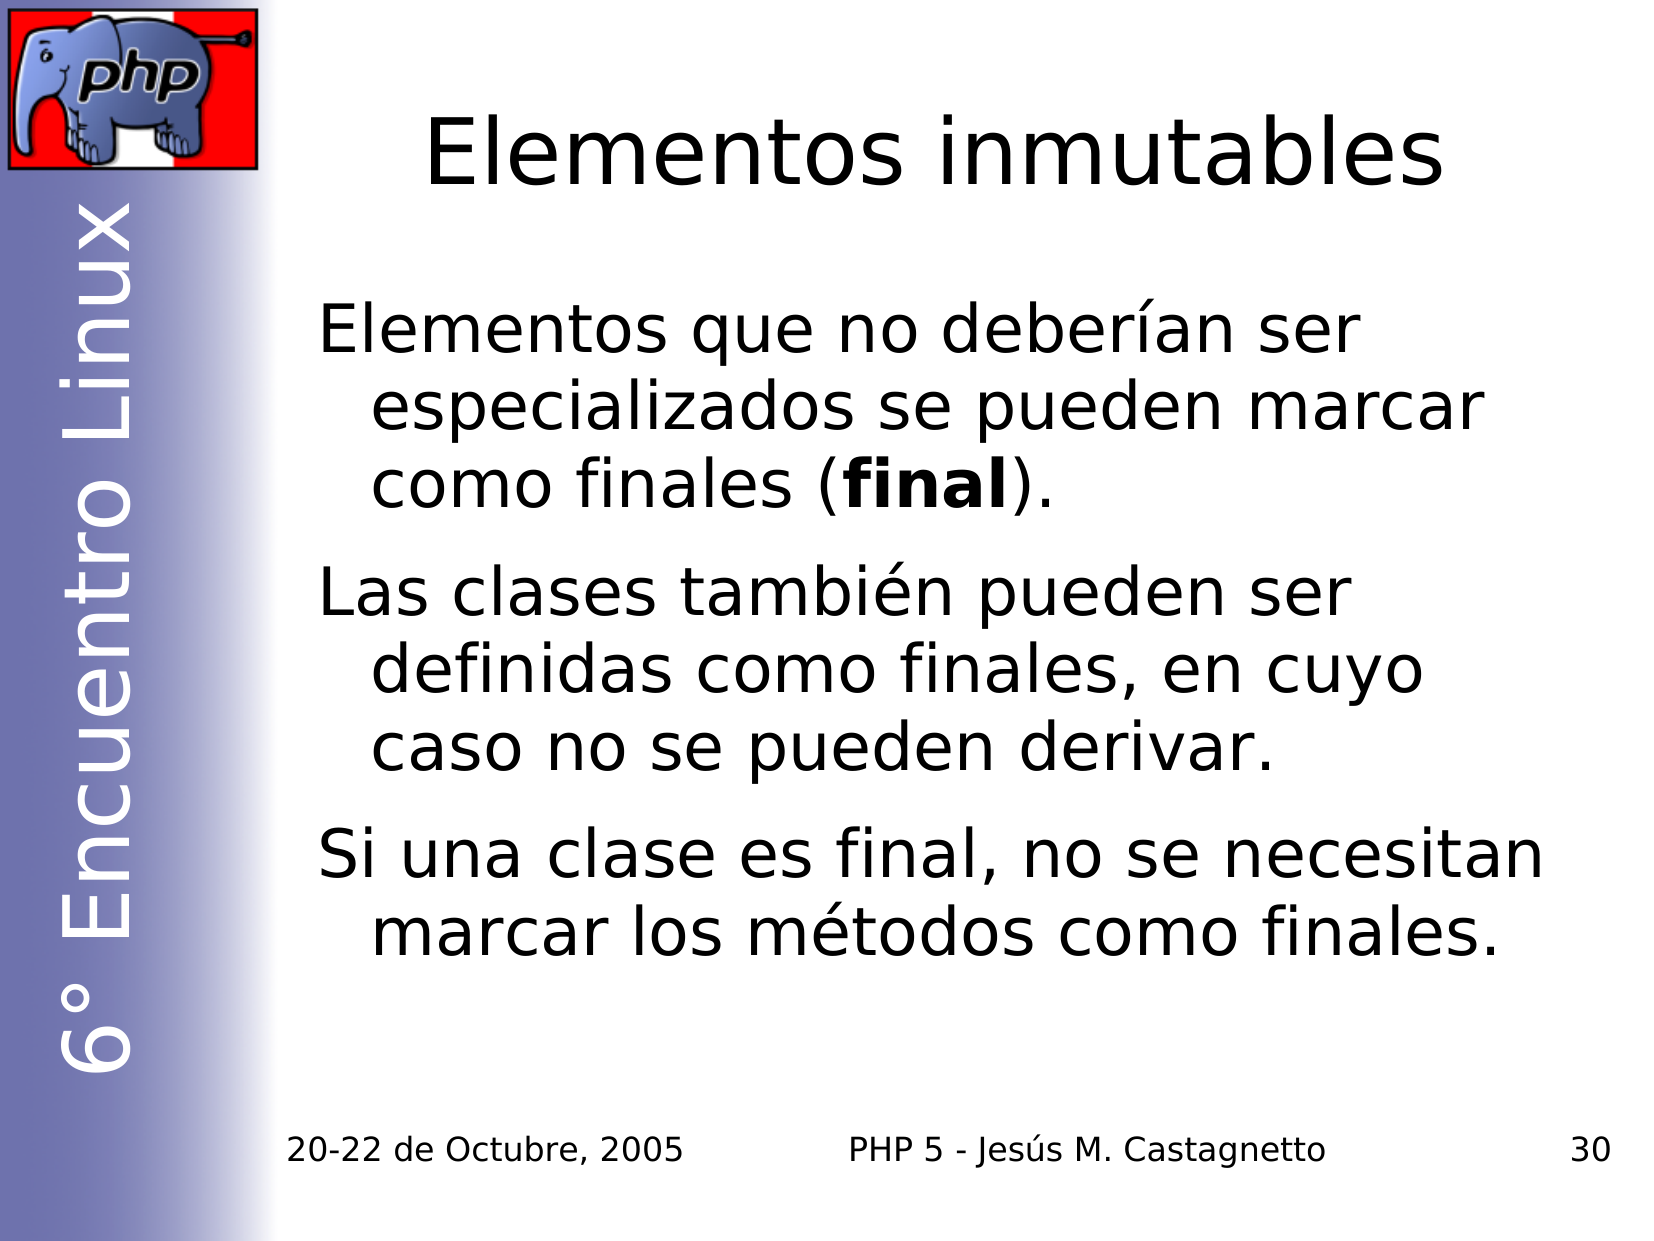

# Elementos inmutables
Elementos que no deberían ser especializados se pueden marcar como finales (final).
Las clases también pueden ser definidas como finales, en cuyo caso no se pueden derivar.
Si una clase es final, no se necesitan marcar los métodos como finales.
20-22 de Octubre, 2005
PHP 5 - Jesús M. Castagnetto
30